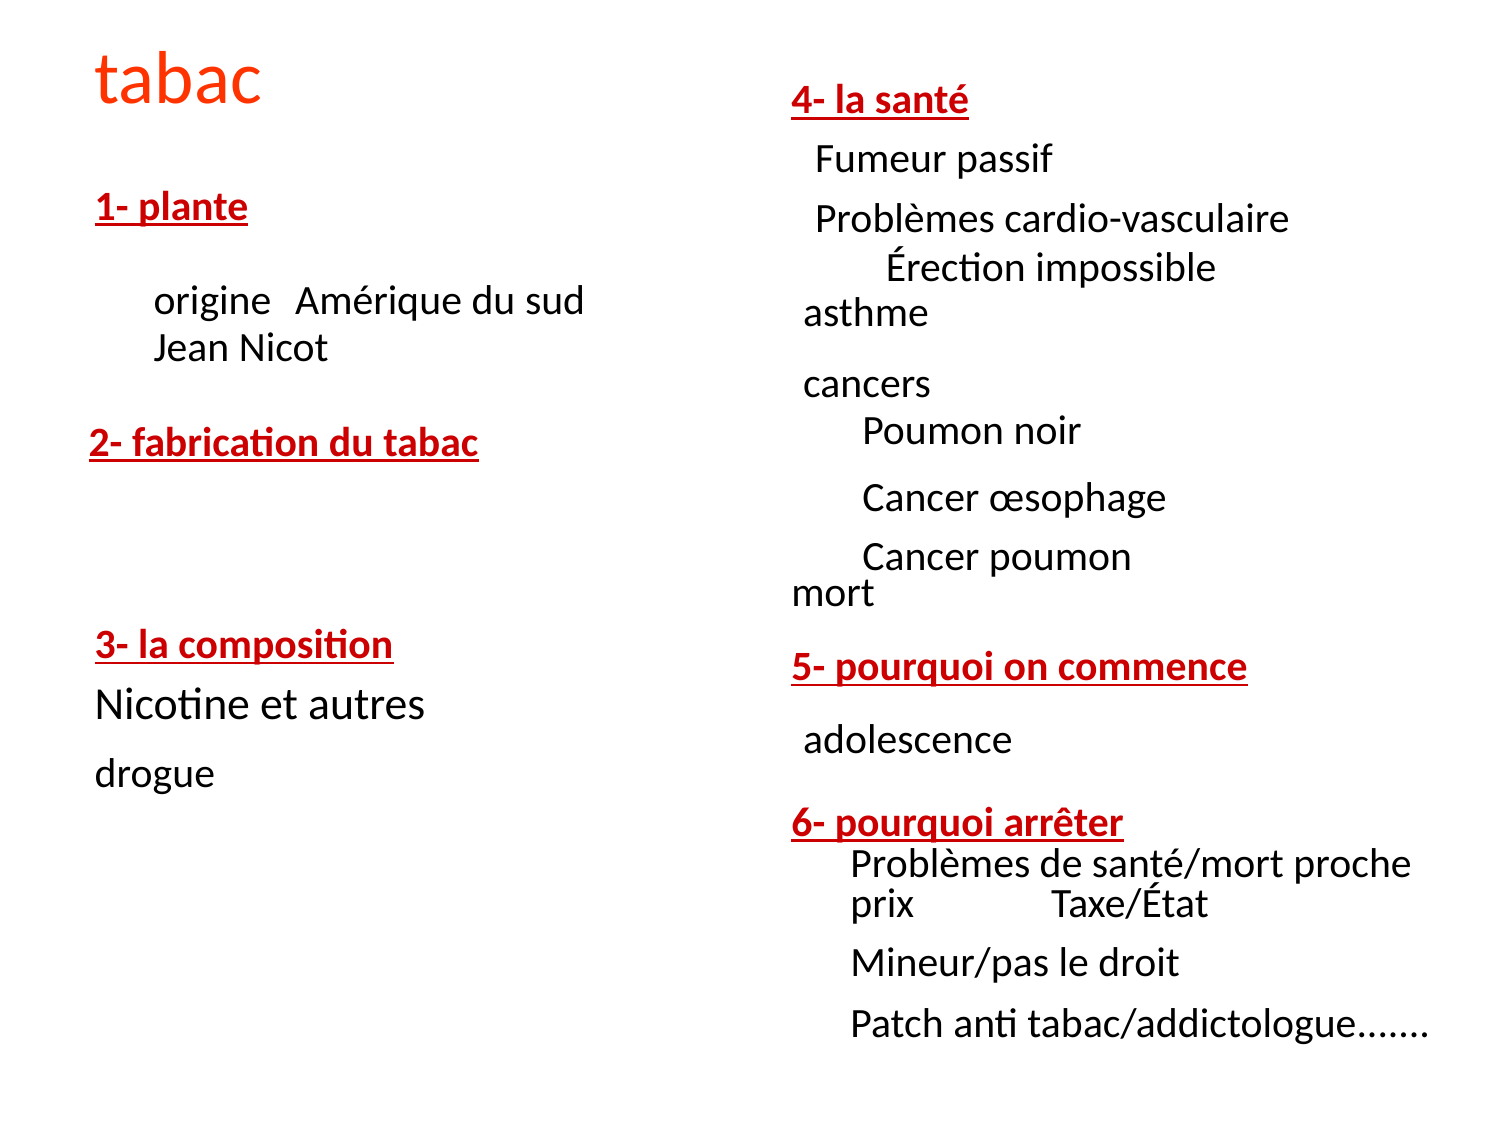

# tabac
4- la santé
Fumeur passif
1- plante
Problèmes cardio-vasculaire
Érection impossible
origine
Amérique du sud
asthme
Jean Nicot
cancers
Poumon noir
2- fabrication du tabac
Cancer œsophage
Cancer poumon
mort
3- la composition
5- pourquoi on commence
Nicotine et autres
adolescence
drogue
6- pourquoi arrêter
Problèmes de santé/mort proche
prix
Taxe/État
Mineur/pas le droit
Patch anti tabac/addictologue.......